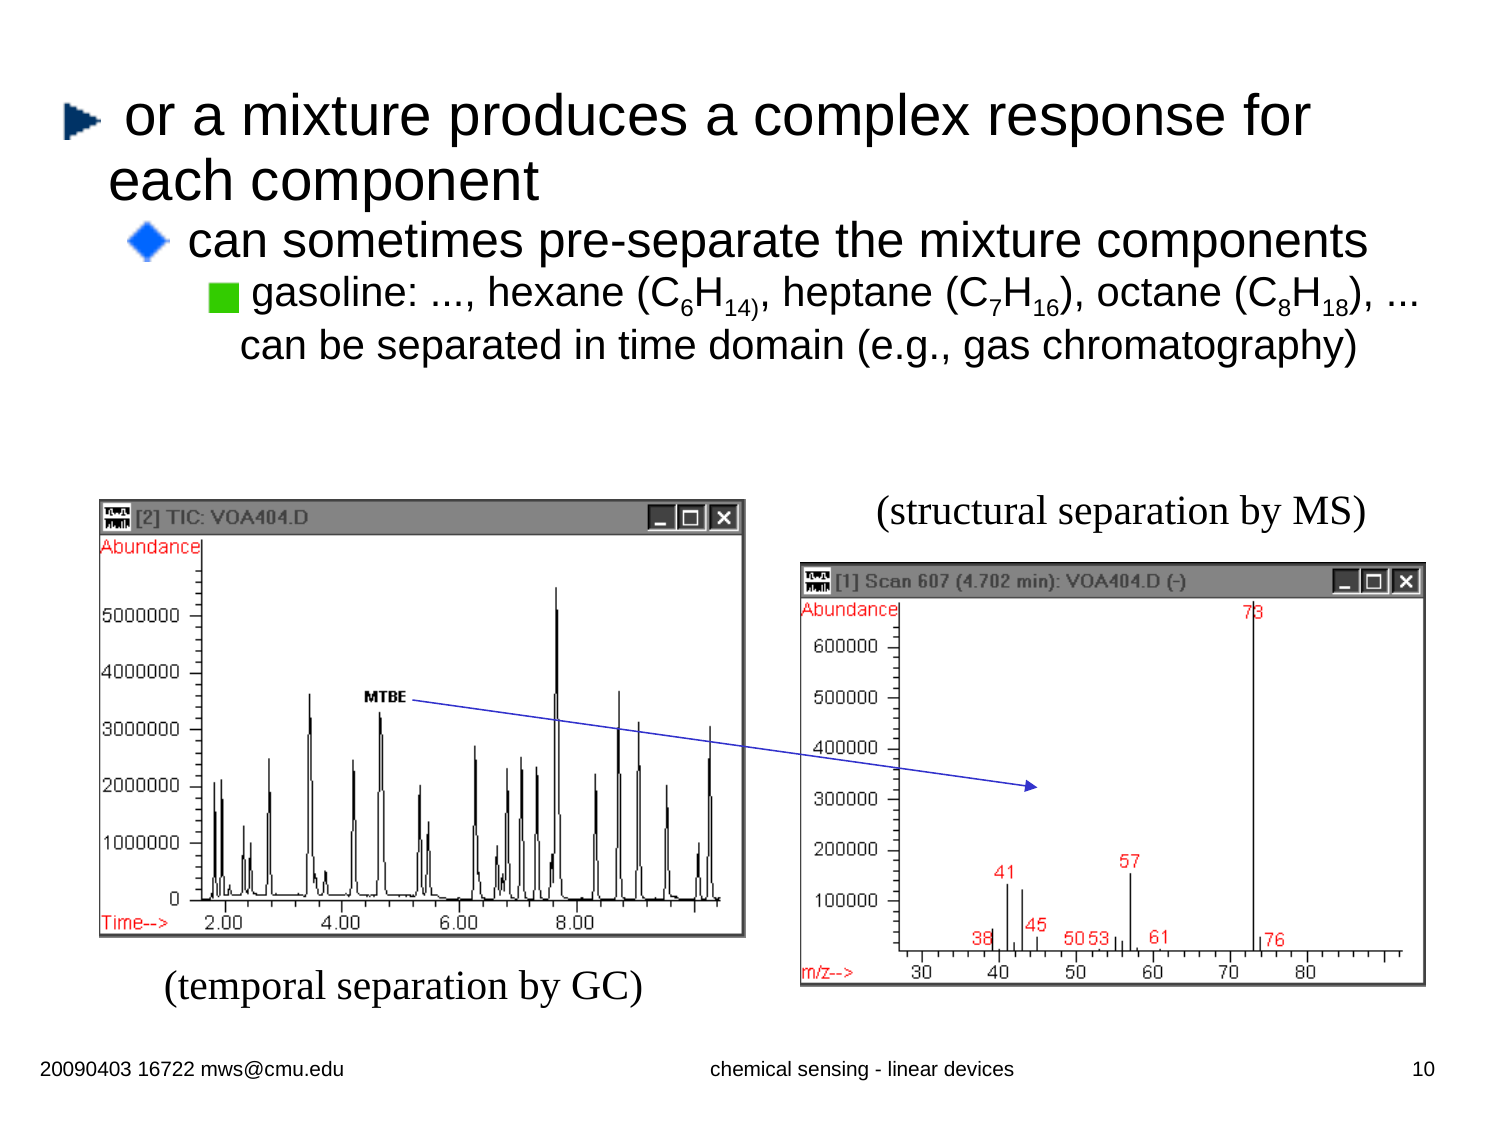

# or a mixture produces a complex response for each component
 can sometimes pre-separate the mixture components
 gasoline: ..., hexane (C6H14), heptane (C7H16), octane (C8H18), ... can be separated in time domain (e.g., gas chromatography)
(structural separation by MS)
(temporal separation by GC)
20090403 16722 mws@cmu.edu
chemical sensing - linear devices
10